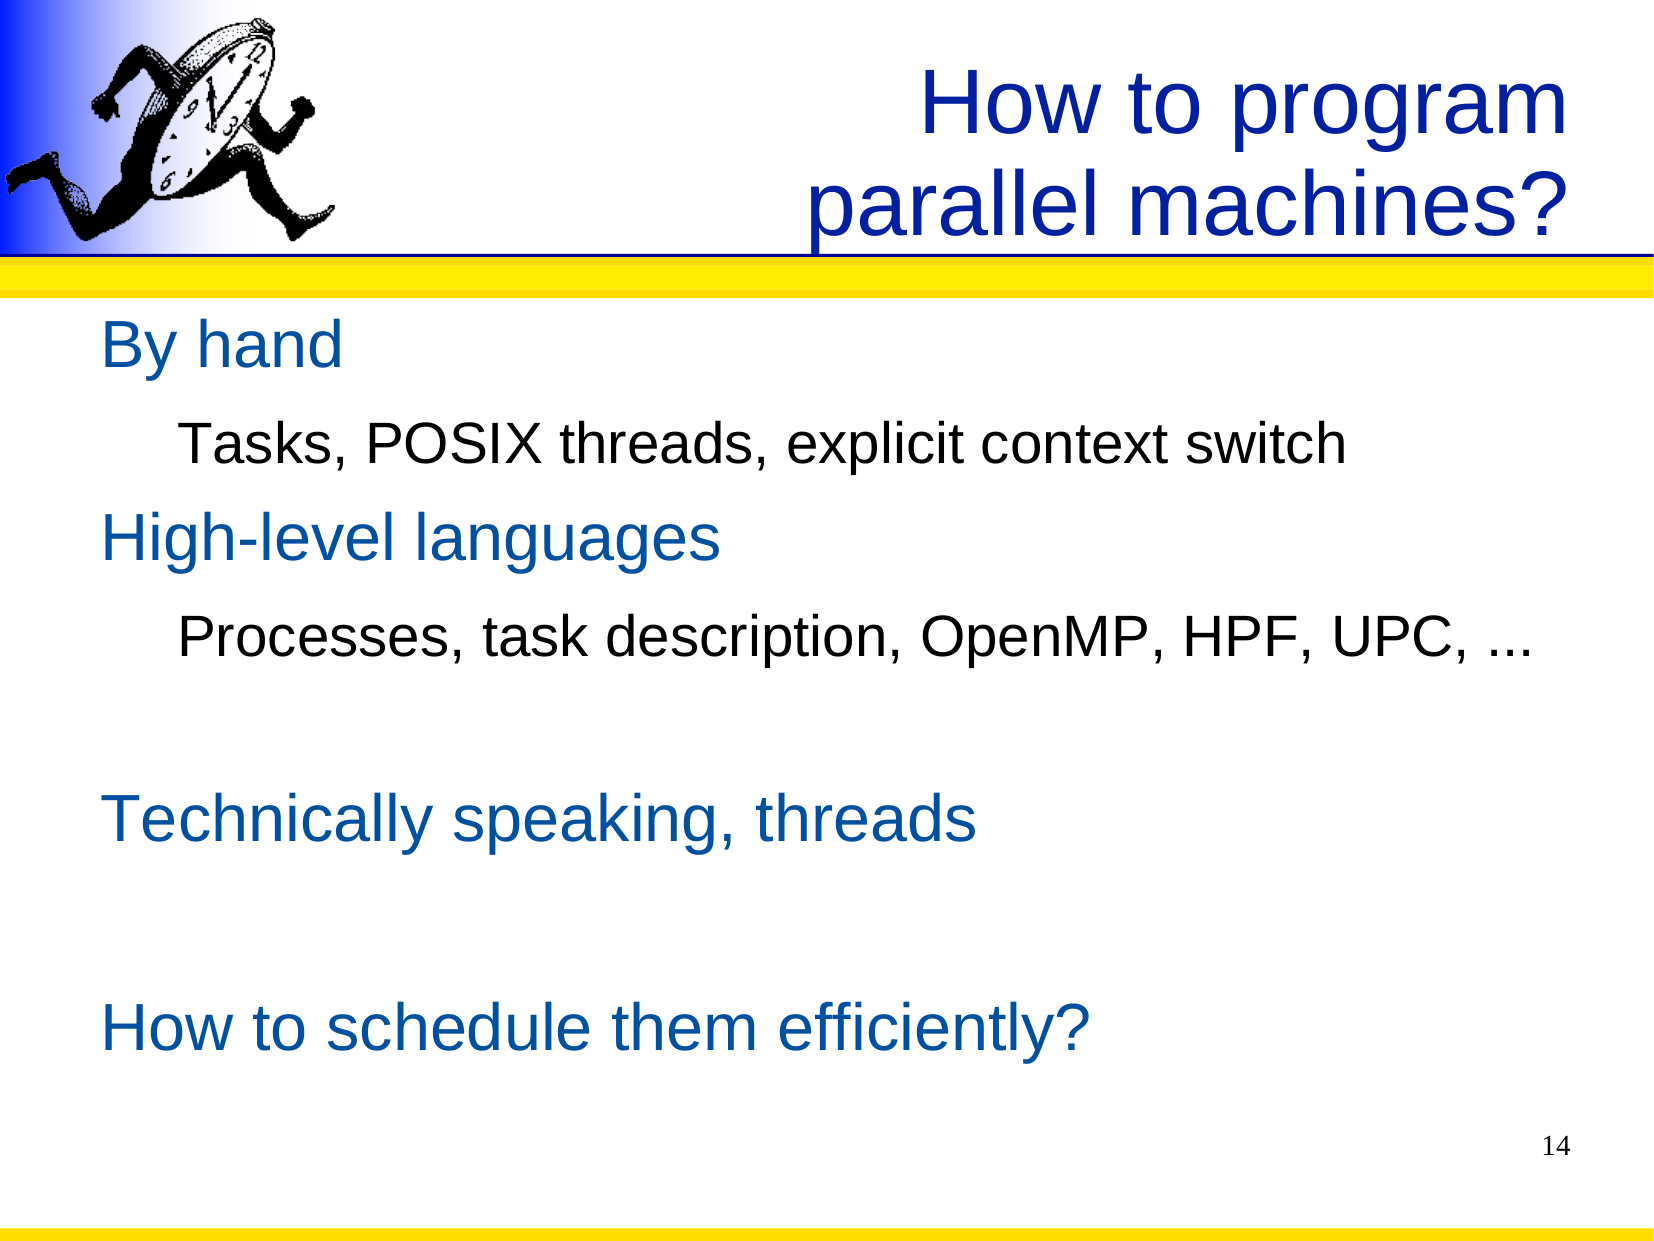

# How to program parallel machines?
By hand
Tasks, POSIX threads, explicit context switch
High-level languages
Processes, task description, OpenMP, HPF, UPC, ...
Technically speaking, threads
How to schedule them efficiently?
14